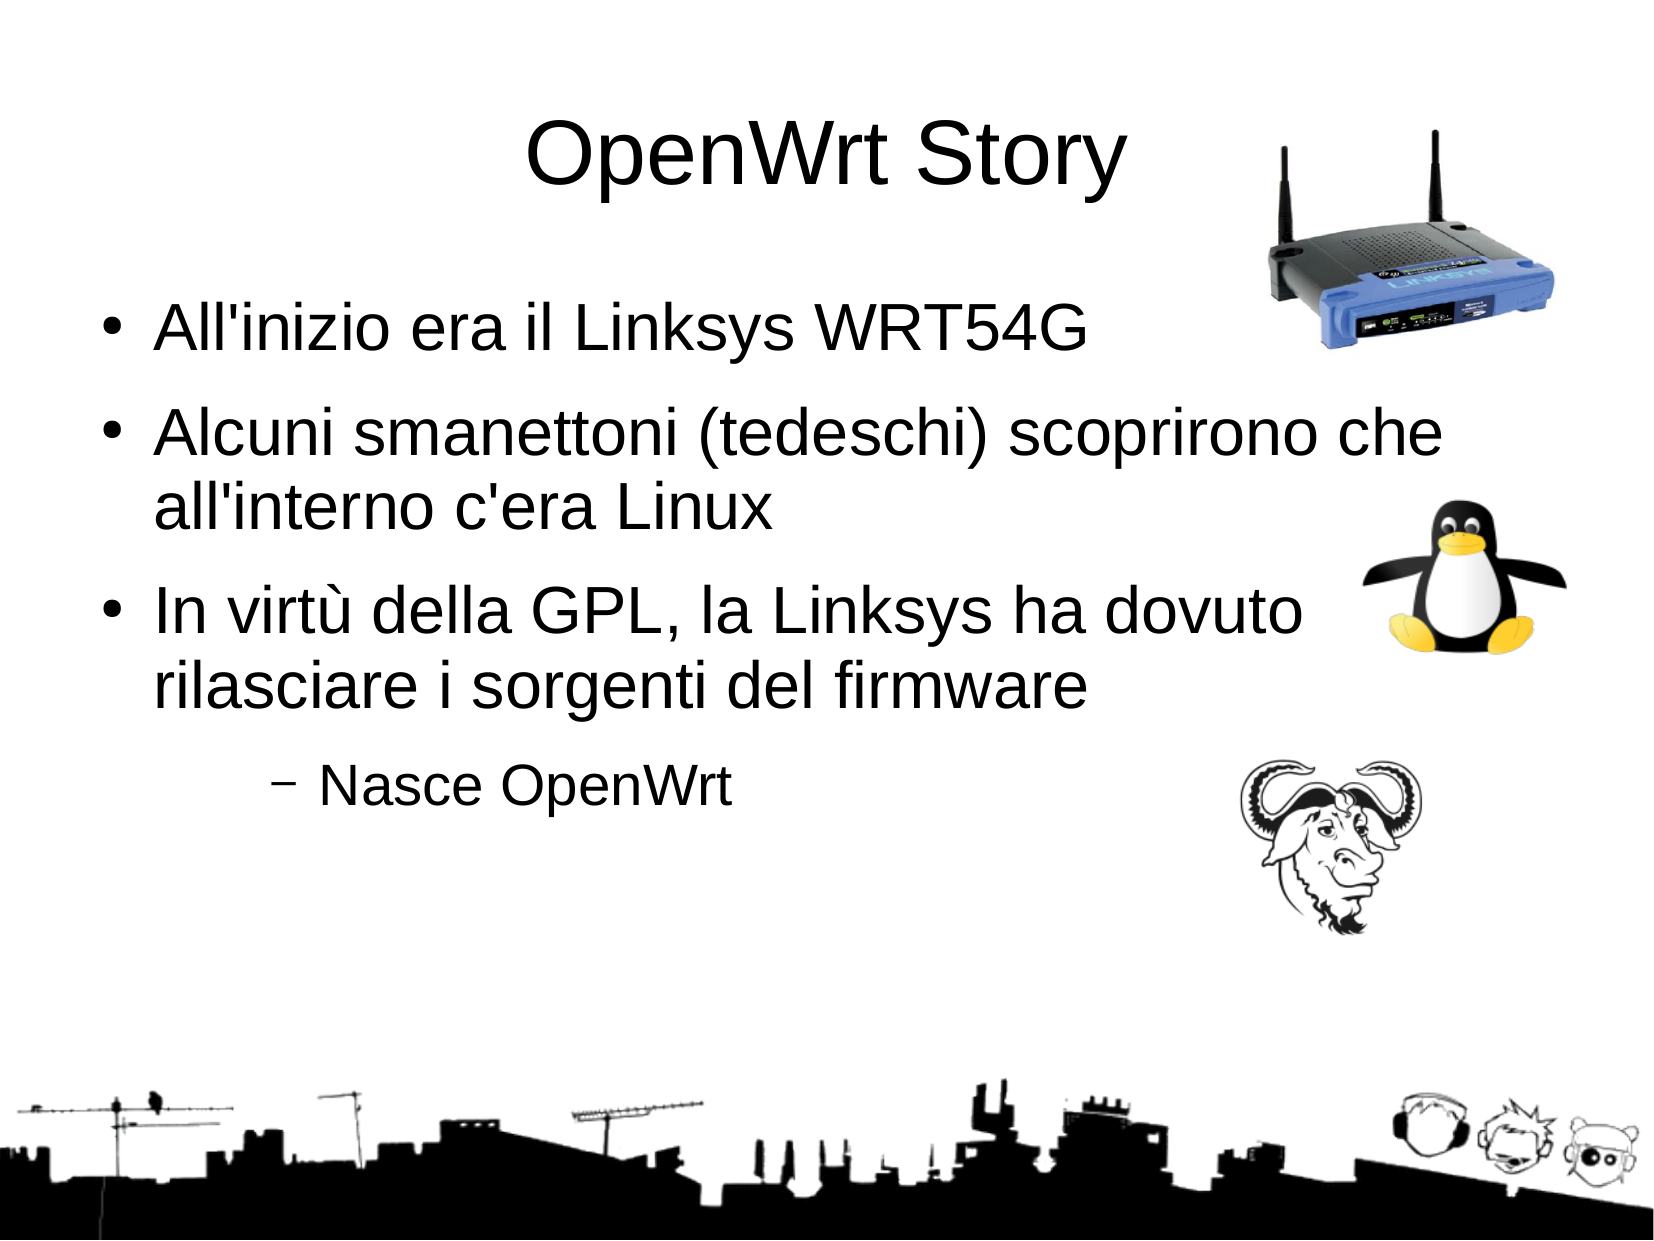

# OpenWrt Story
All'inizio era il Linksys WRT54G
Alcuni smanettoni (tedeschi) scoprirono che all'interno c'era Linux
In virtù della GPL, la Linksys ha dovuto rilasciare i sorgenti del firmware
Nasce OpenWrt